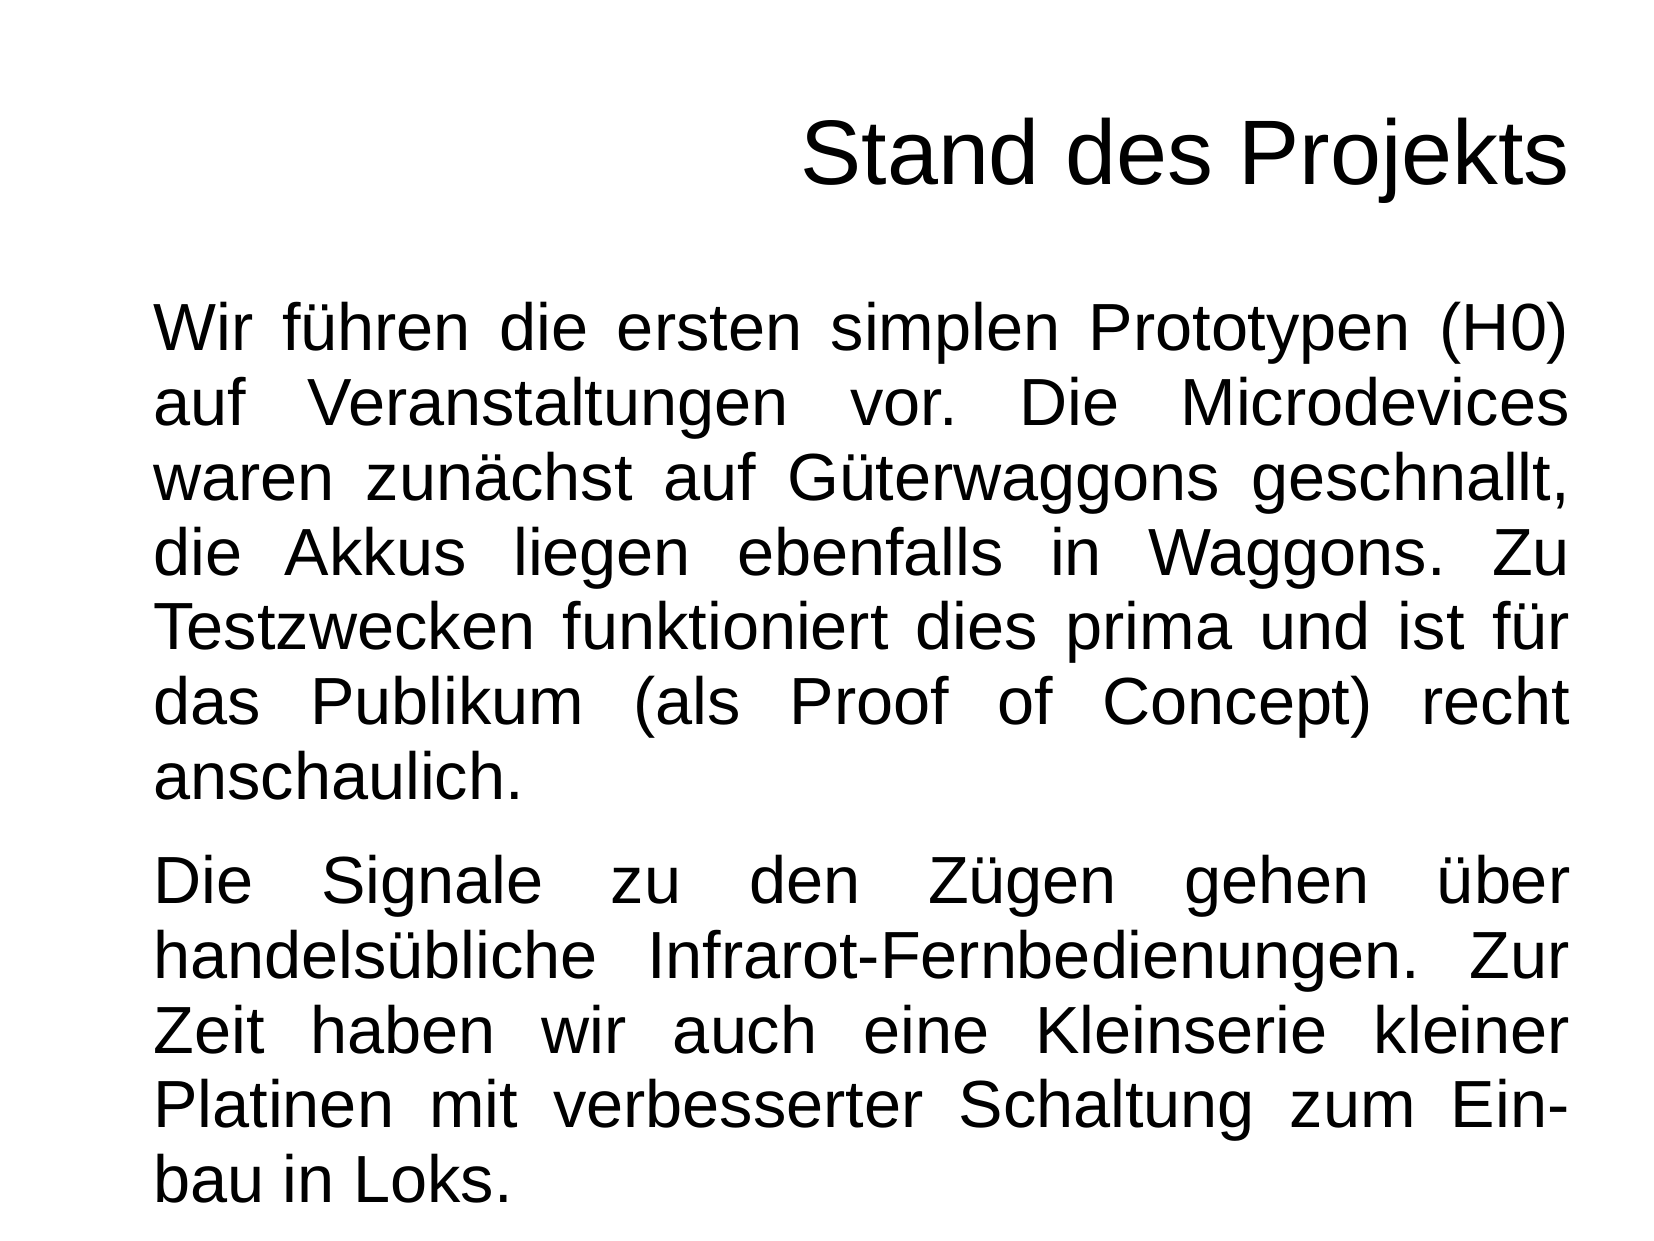

# Stand des Projekts
Wir führen die ersten simplen Prototypen (H0) auf Veranstaltungen vor. Die Microdevices waren zunächst auf Güterwaggons geschnallt, die Akkus liegen ebenfalls in Waggons. Zu Testzwecken funktioniert dies prima und ist für das Publikum (als Proof of Concept) recht anschaulich.
Die Signale zu den Zügen gehen über handelsübliche Infrarot-Fernbedienungen. Zur Zeit haben wir auch eine Kleinserie kleiner Platinen mit verbesserter Schaltung zum Ein-bau in Loks.